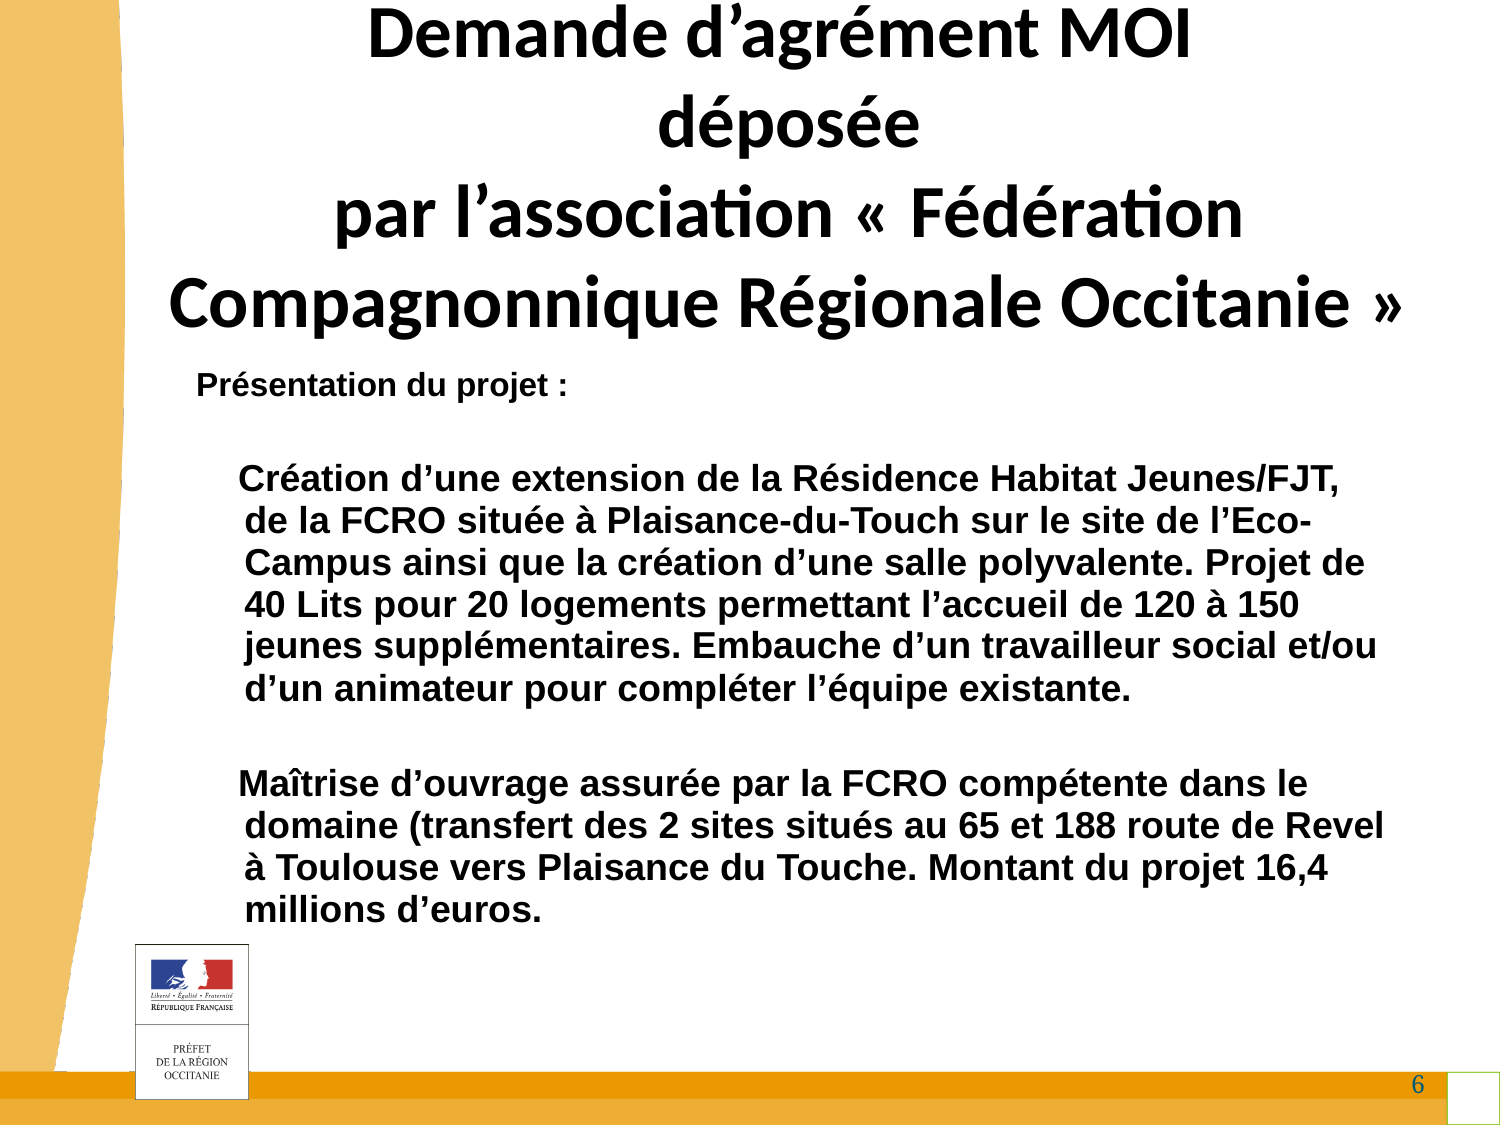

Demande d’agrément MOI
 déposée
par l’association « Fédération Compagnonnique Régionale Occitanie »
# Présentation du projet :
 Création d’une extension de la Résidence Habitat Jeunes/FJT, de la FCRO située à Plaisance-du-Touch sur le site de l’Eco-Campus ainsi que la création d’une salle polyvalente. Projet de 40 Lits pour 20 logements permettant l’accueil de 120 à 150 jeunes supplémentaires. Embauche d’un travailleur social et/ou d’un animateur pour compléter l’équipe existante.
 Maîtrise d’ouvrage assurée par la FCRO compétente dans le domaine (transfert des 2 sites situés au 65 et 188 route de Revel à Toulouse vers Plaisance du Touche. Montant du projet 16,4 millions d’euros.